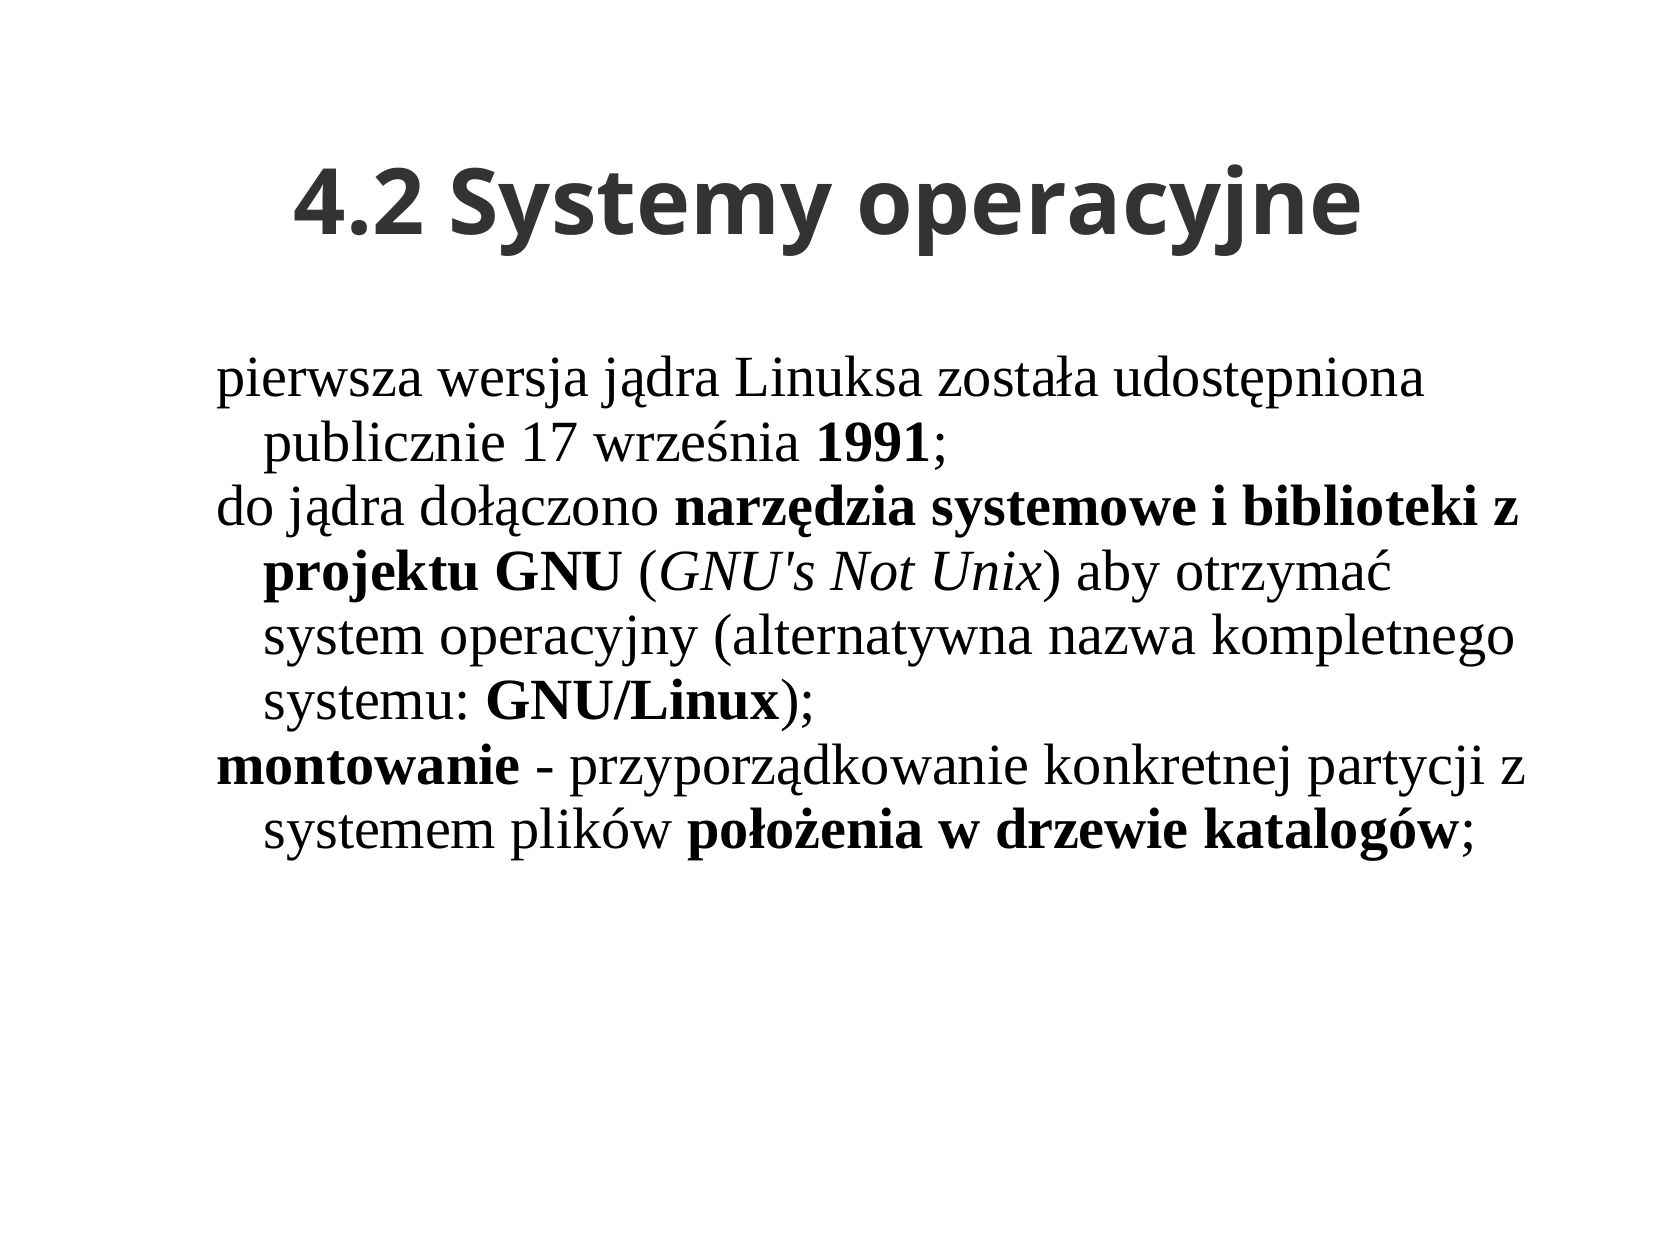

# 4.2 Systemy operacyjne
pierwsza wersja jądra Linuksa została udostępniona publicznie 17 września 1991;
do jądra dołączono narzędzia systemowe i biblioteki z projektu GNU (GNU's Not Unix) aby otrzymać system operacyjny (alternatywna nazwa kompletnego systemu: GNU/Linux);
montowanie - przyporządkowanie konkretnej partycji z systemem plików położenia w drzewie katalogów;